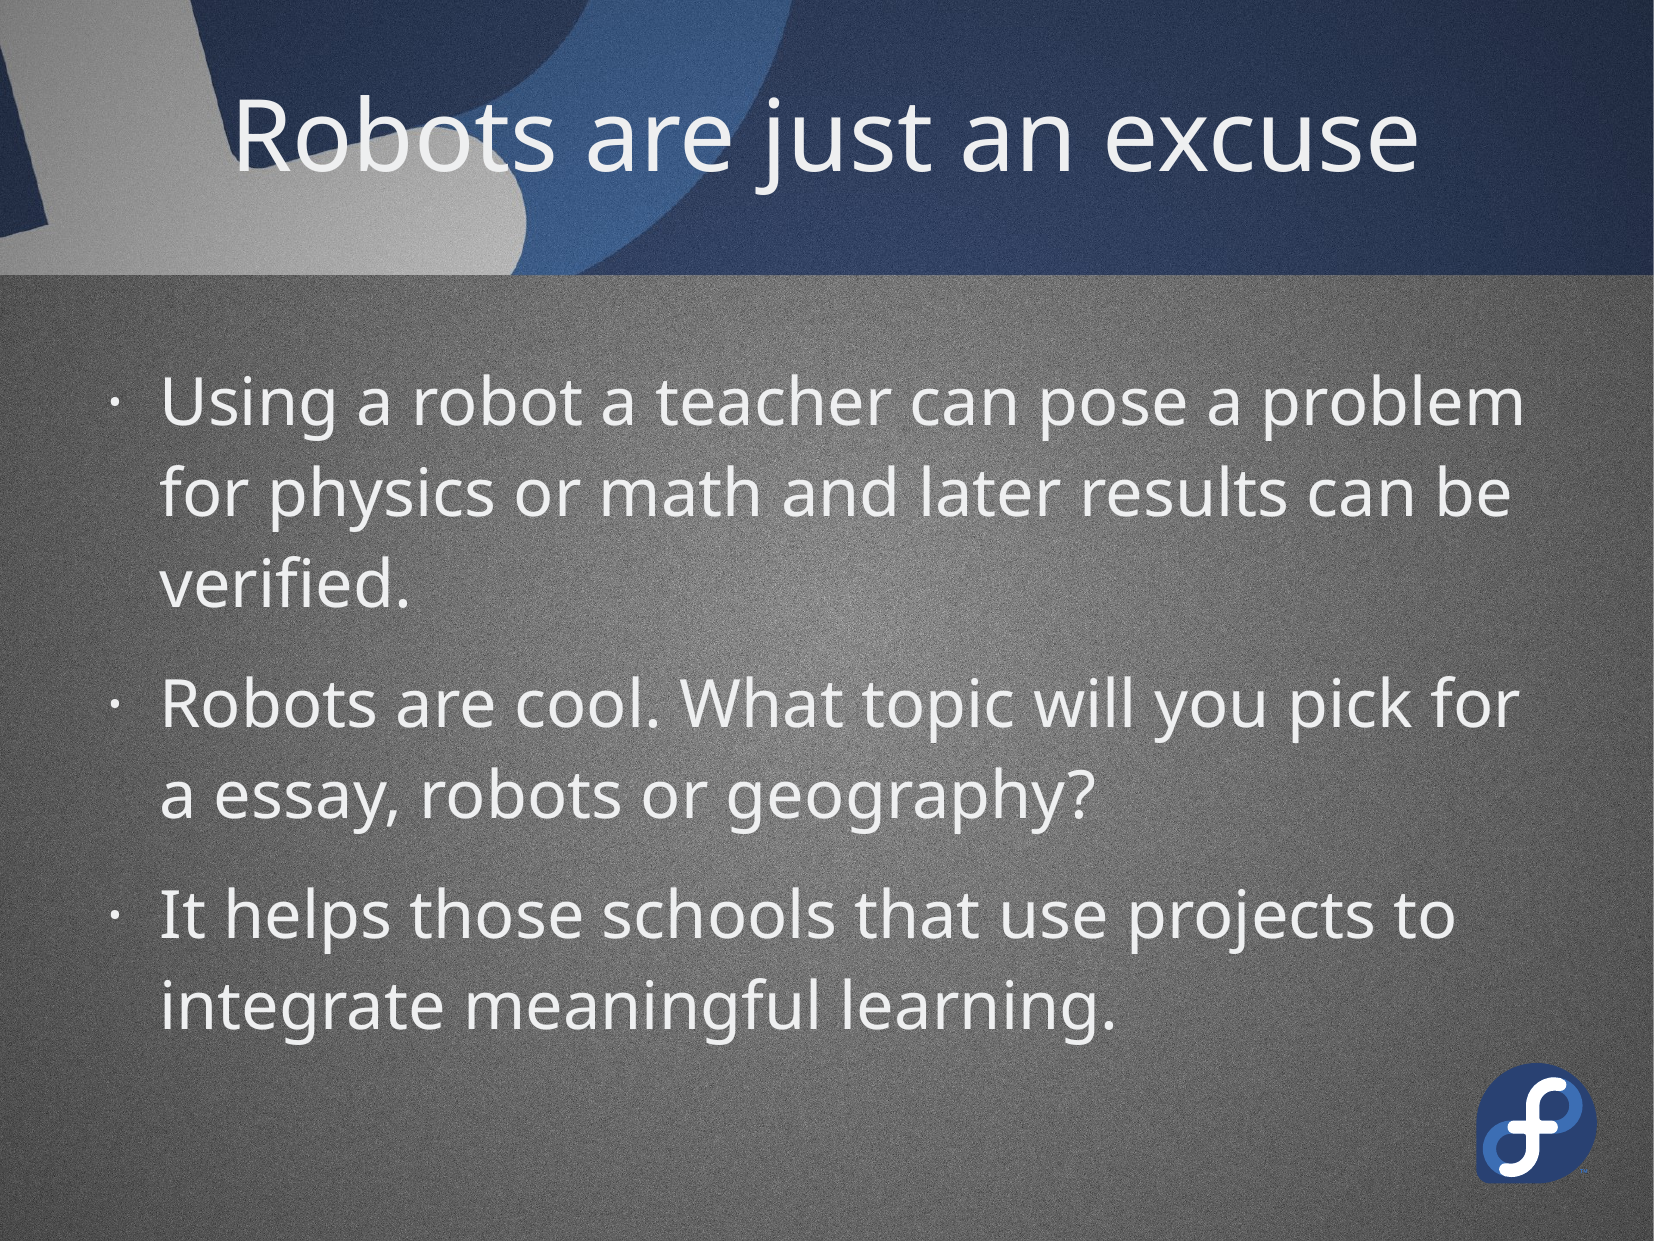

# Robots are just an excuse
Using a robot a teacher can pose a problem for physics or math and later results can be verified.
Robots are cool. What topic will you pick for a essay, robots or geography?
It helps those schools that use projects to integrate meaningful learning.